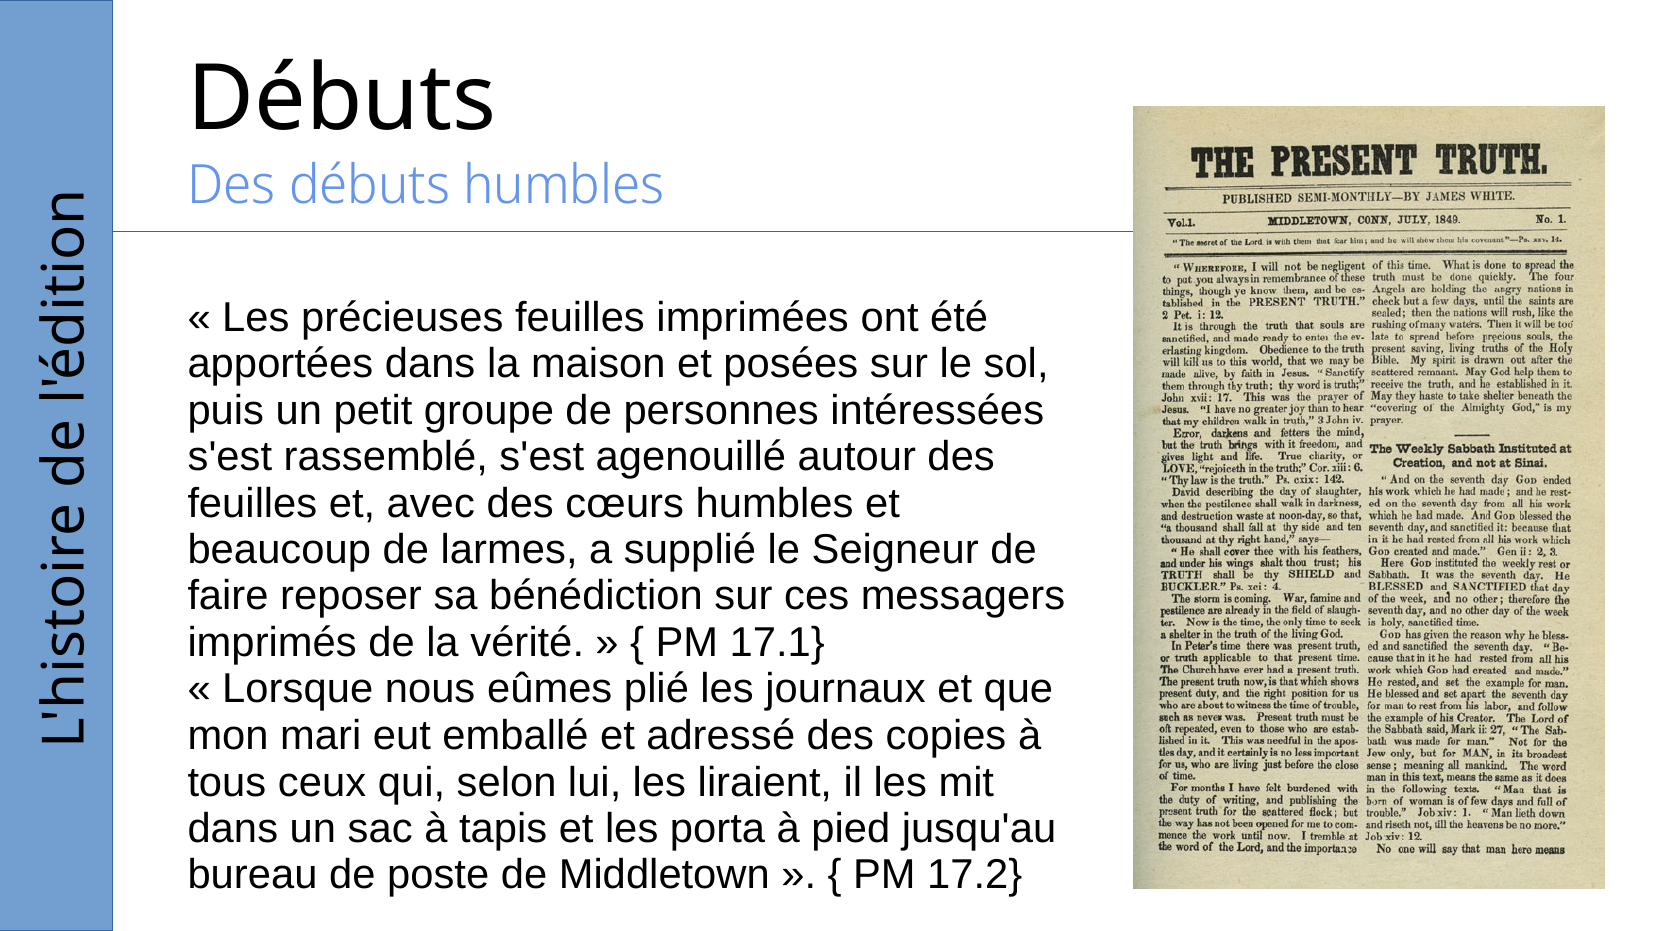

Débuts
Des débuts humbles
# « Les précieuses feuilles imprimées ont été apportées dans la maison et posées sur le sol, puis un petit groupe de personnes intéressées s'est rassemblé, s'est agenouillé autour des feuilles et, avec des cœurs humbles et beaucoup de larmes, a supplié le Seigneur de faire reposer sa bénédiction sur ces messagers imprimés de la vérité. » { PM 17.1}
« Lorsque nous eûmes plié les journaux et que mon mari eut emballé et adressé des copies à tous ceux qui, selon lui, les liraient, il les mit dans un sac à tapis et les porta à pied jusqu'au bureau de poste de Middletown ». { PM 17.2}
L'histoire de l'édition